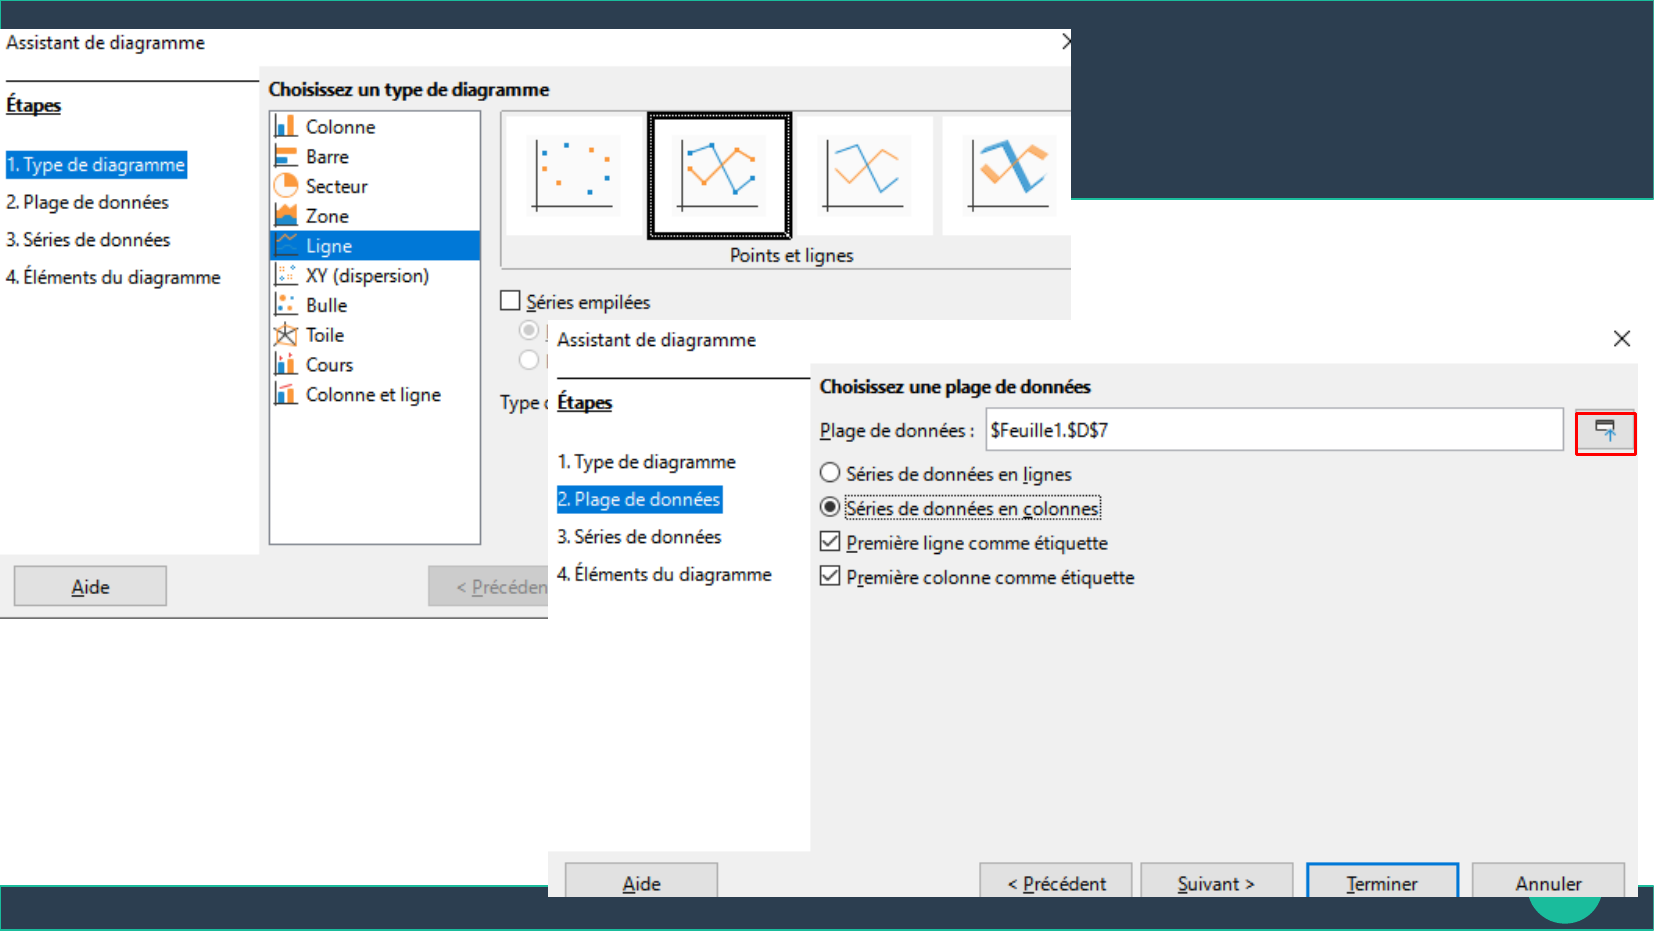

# Génération de graphiques
Exemple de type "Ligne"
9